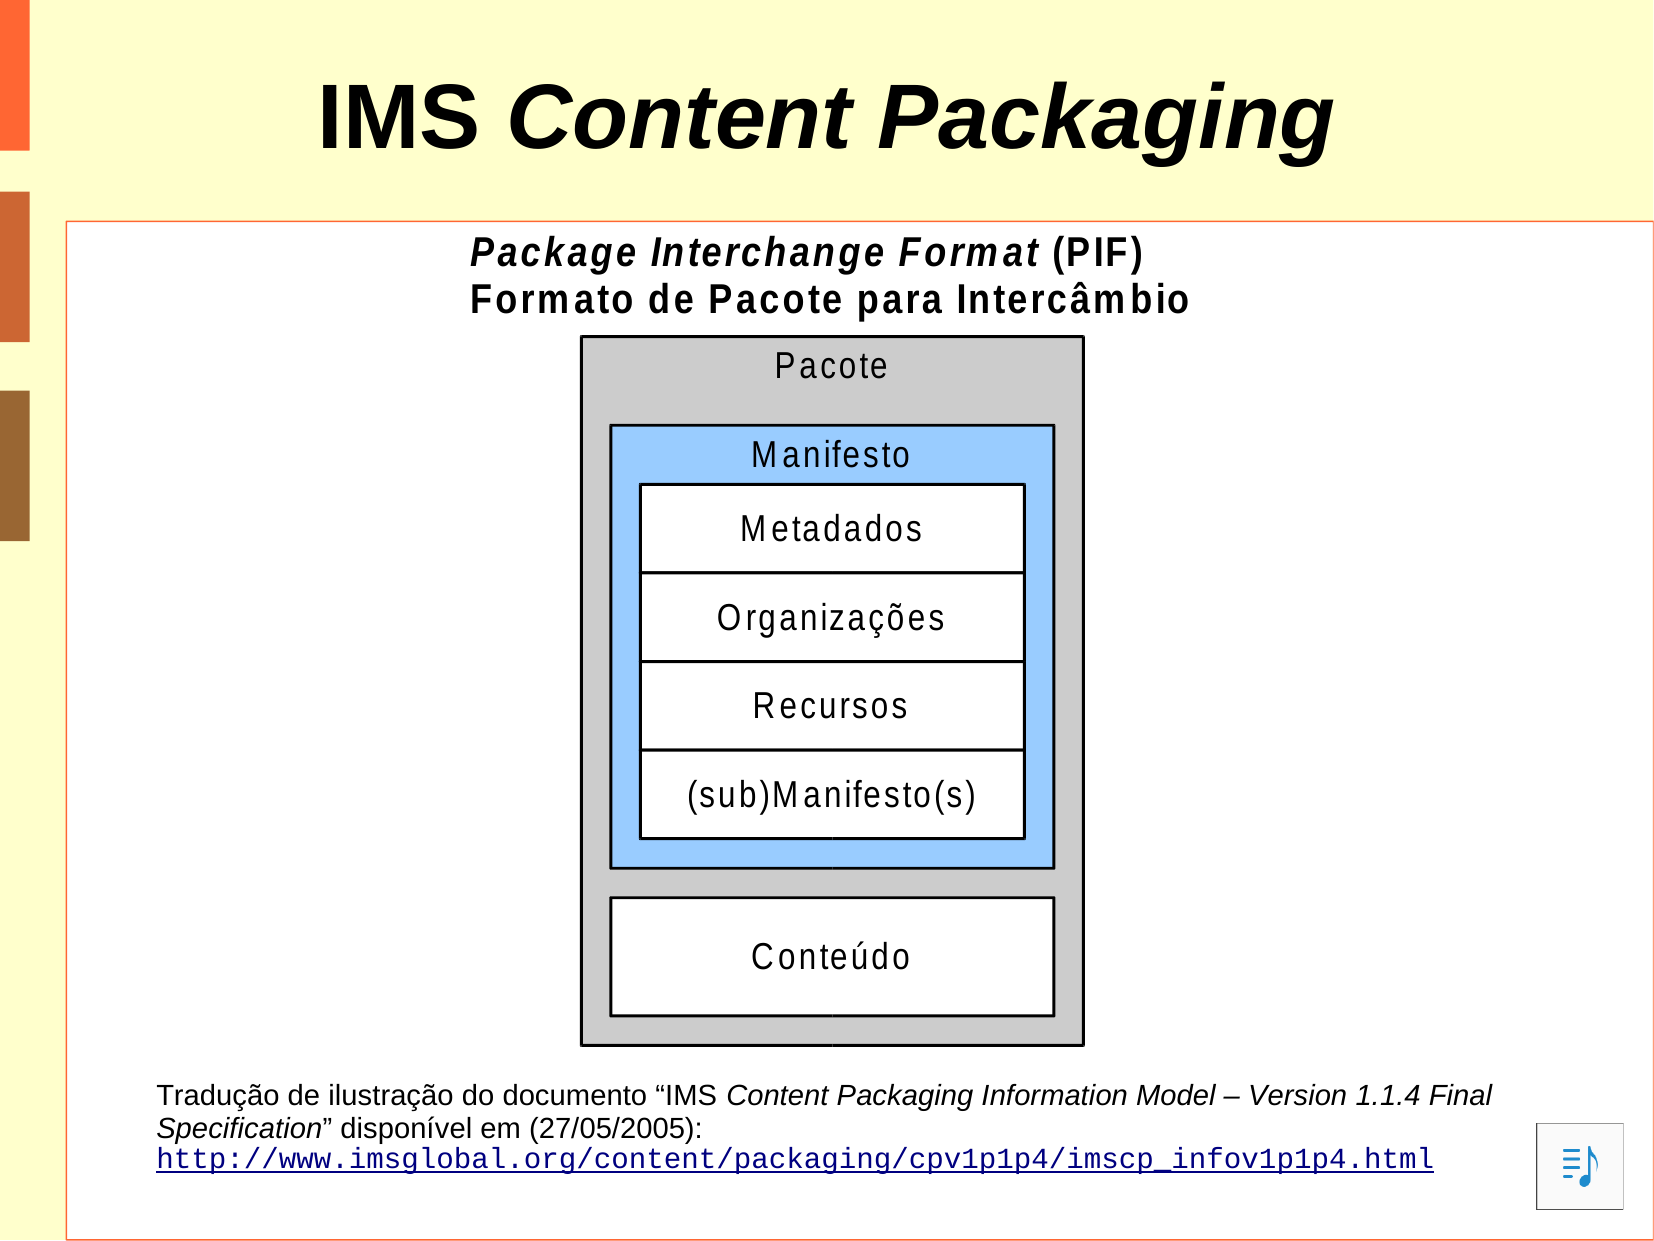

# IMS Content Packaging
Tradução de ilustração do documento “IMS Content Packaging Information Model – Version 1.1.4 Final Specification” disponível em (27/05/2005):
http://www.imsglobal.org/content/packaging/cpv1p1p4/imscp_infov1p1p4.html